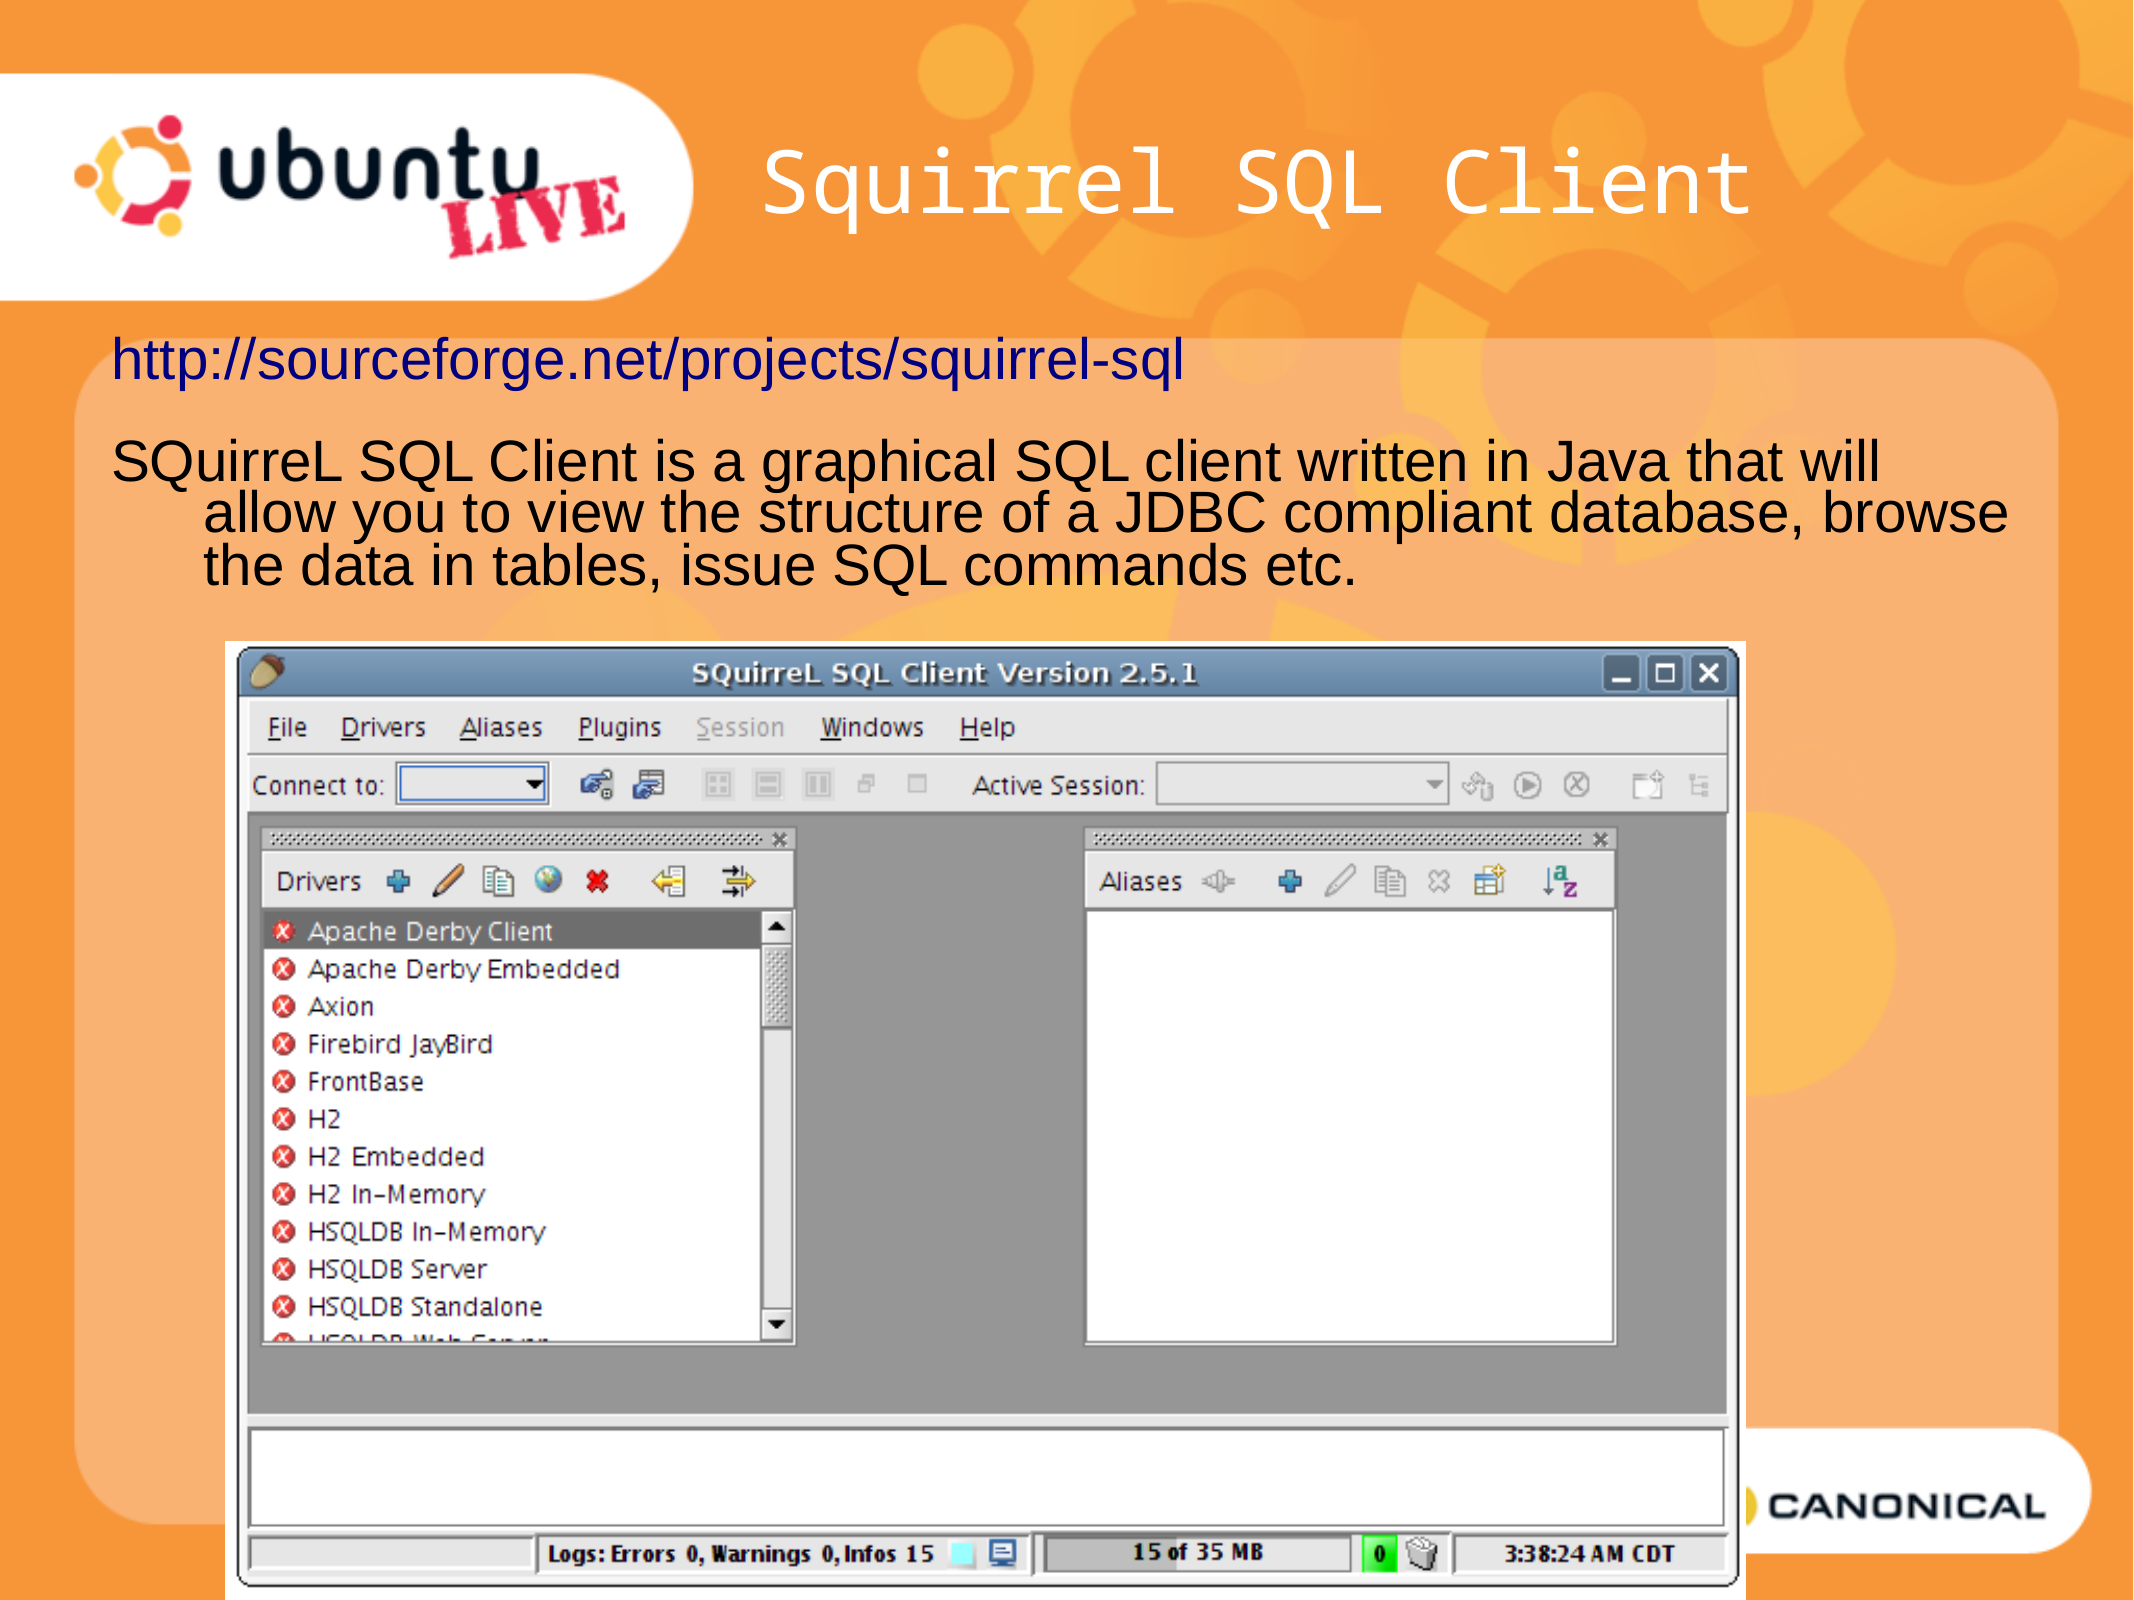

Squirrel SQL Client
# http://sourceforge.net/projects/squirrel-sql
SQuirreL SQL Client is a graphical SQL client written in Java that will allow you to view the structure of a JDBC compliant database, browse the data in tables, issue SQL commands etc.